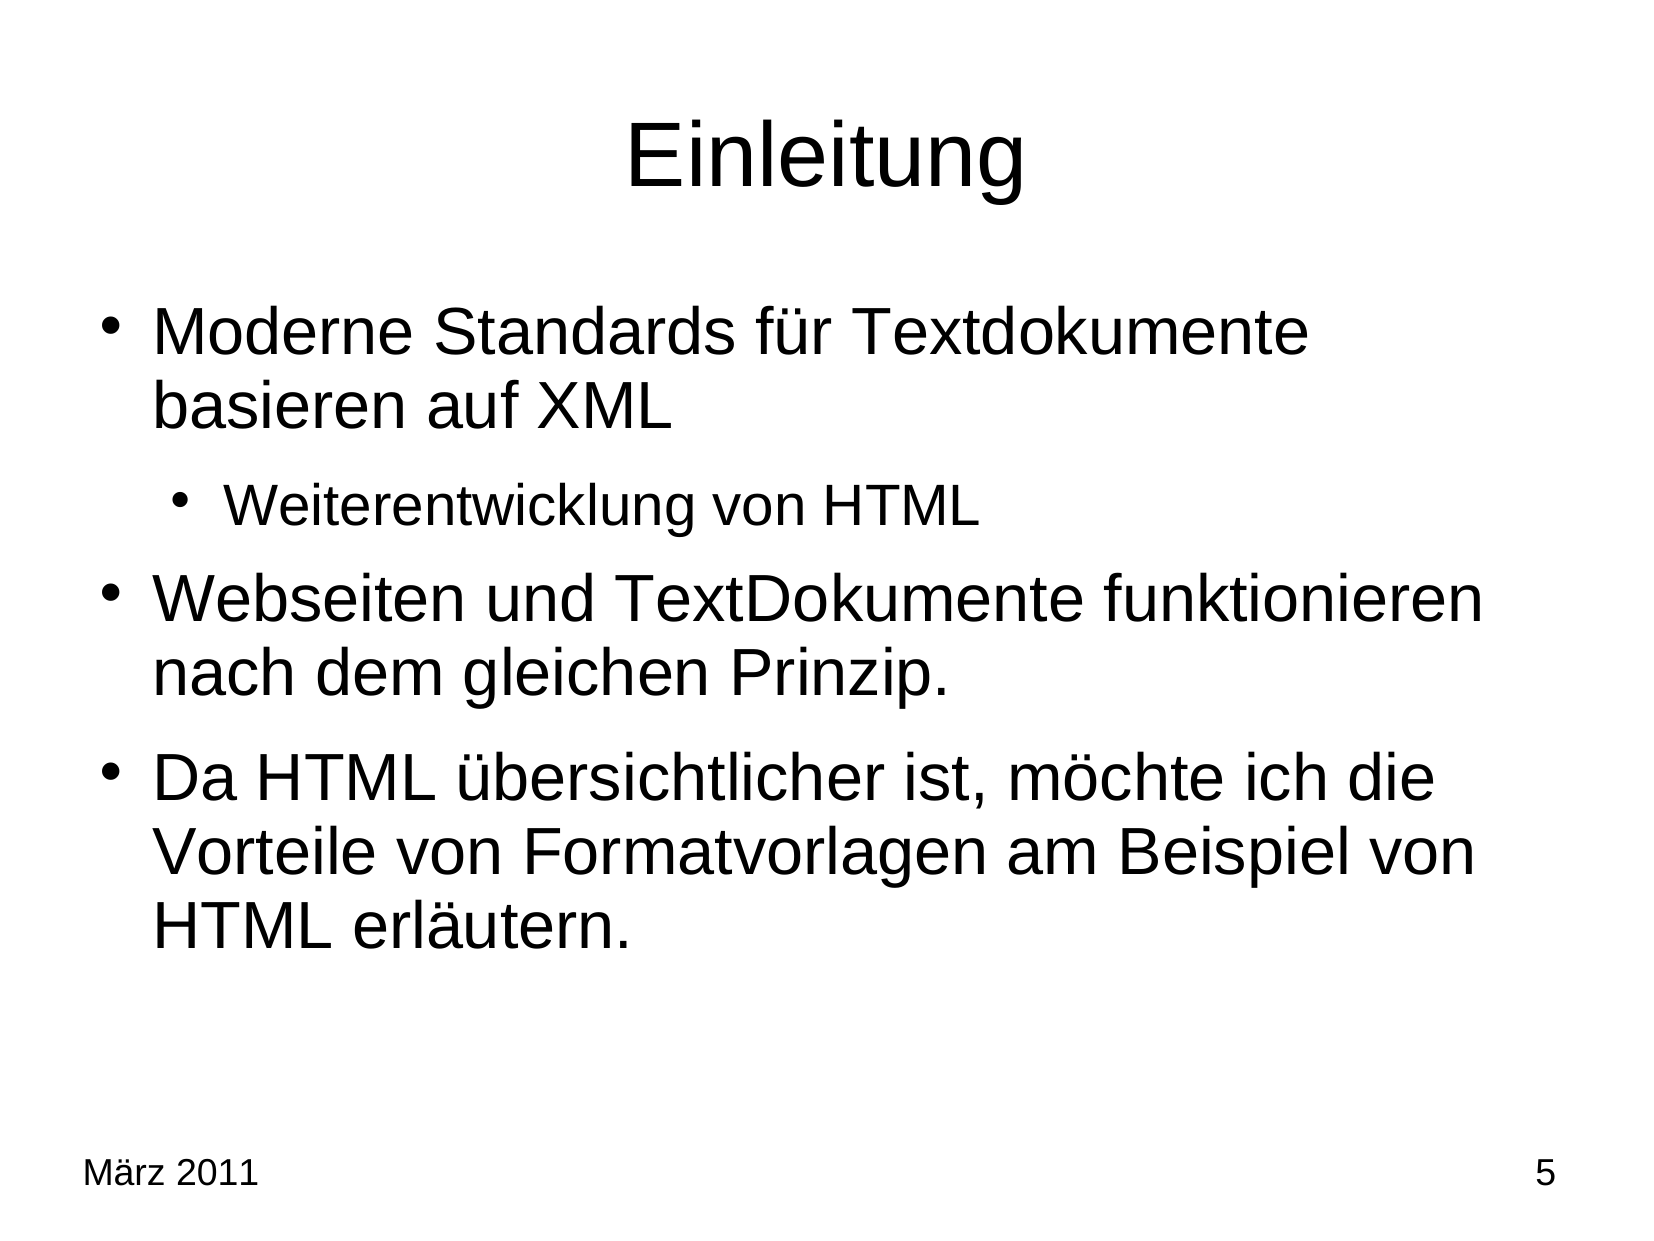

# Einleitung
Moderne Standards für Textdokumente basieren auf XML
Weiterentwicklung von HTML
Webseiten und Text­Dokumente funktionieren nach dem gleichen Prinzip.
Da HTML übersichtlicher ist, möchte ich die Vorteile von Formatvorlagen am Beispiel von HTML erläutern.
März 2011
5